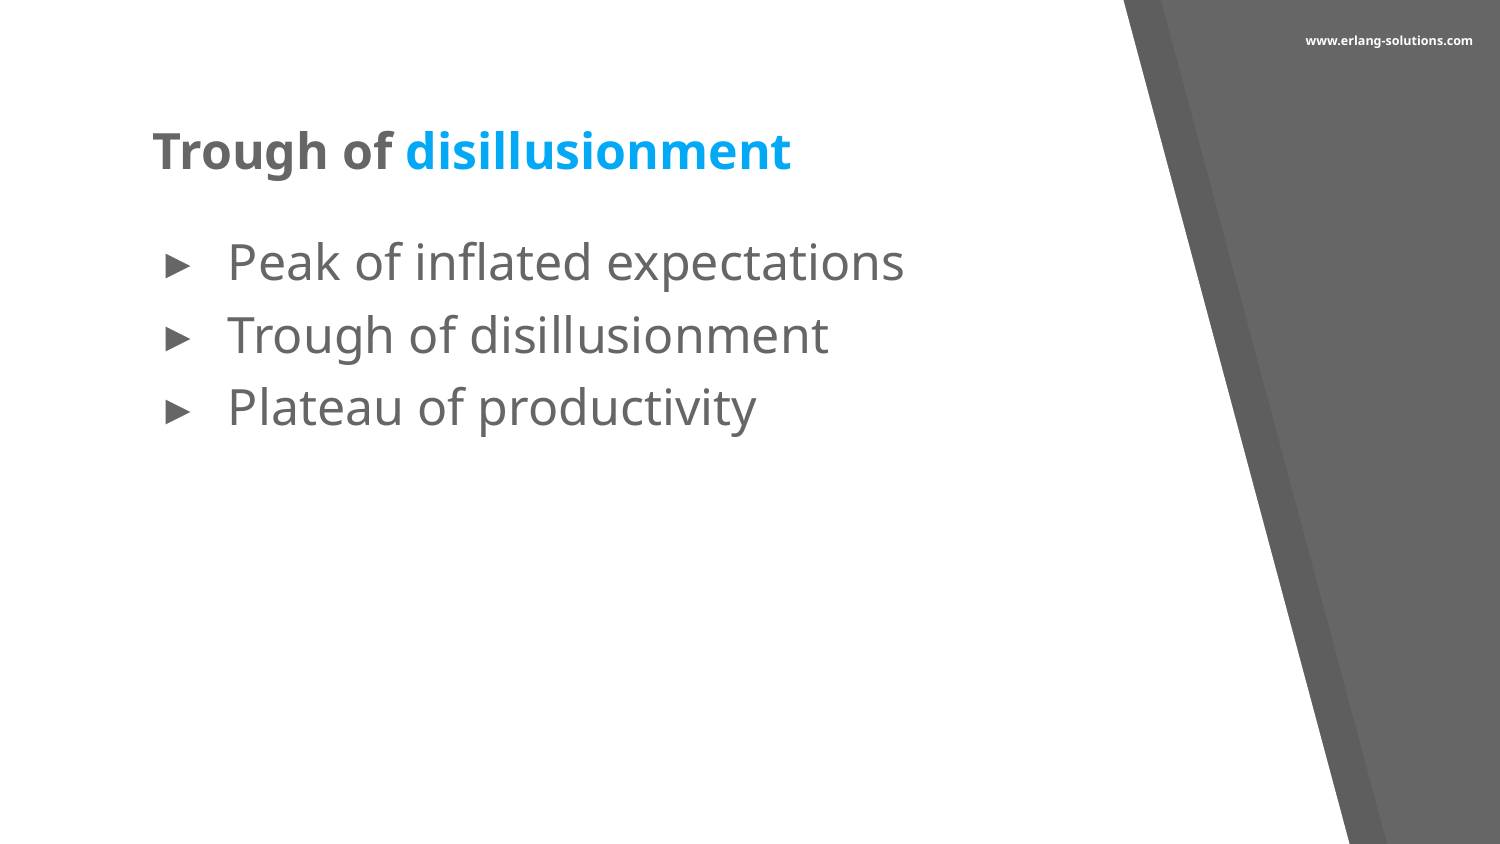

Trough of disillusionment
# Peak of inflated expectations
Trough of disillusionment
Plateau of productivity